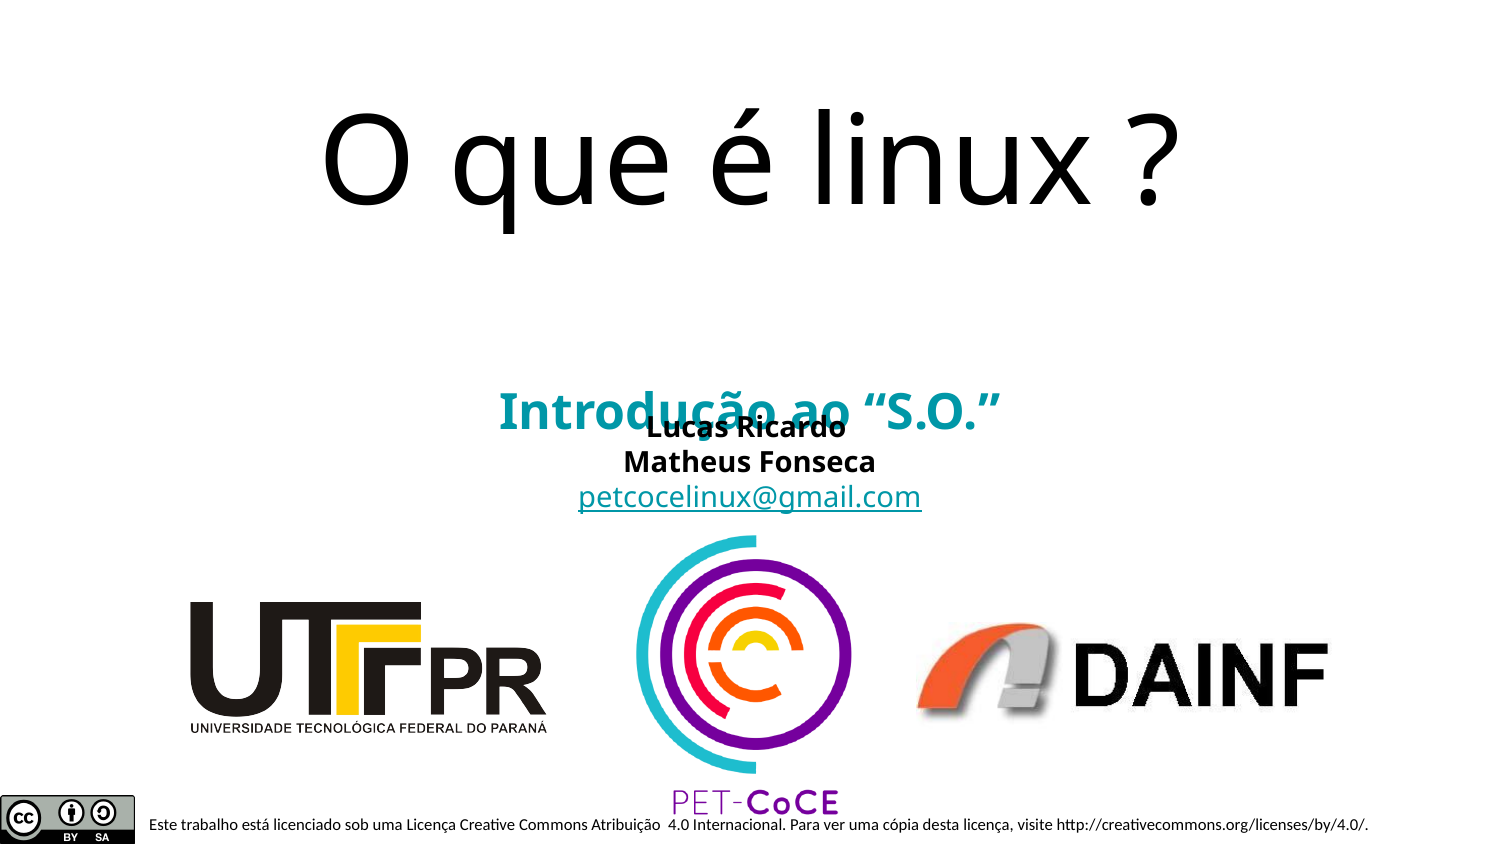

# O que é linux ? Introdução ao “S.O.”
Lucas Ricardo
Matheus Fonseca
petcocelinux@gmail.com
Este trabalho está licenciado sob uma Licença Creative Commons Atribuição 4.0 Internacional. Para ver uma cópia desta licença, visite http://creativecommons.org/licenses/by/4.0/.